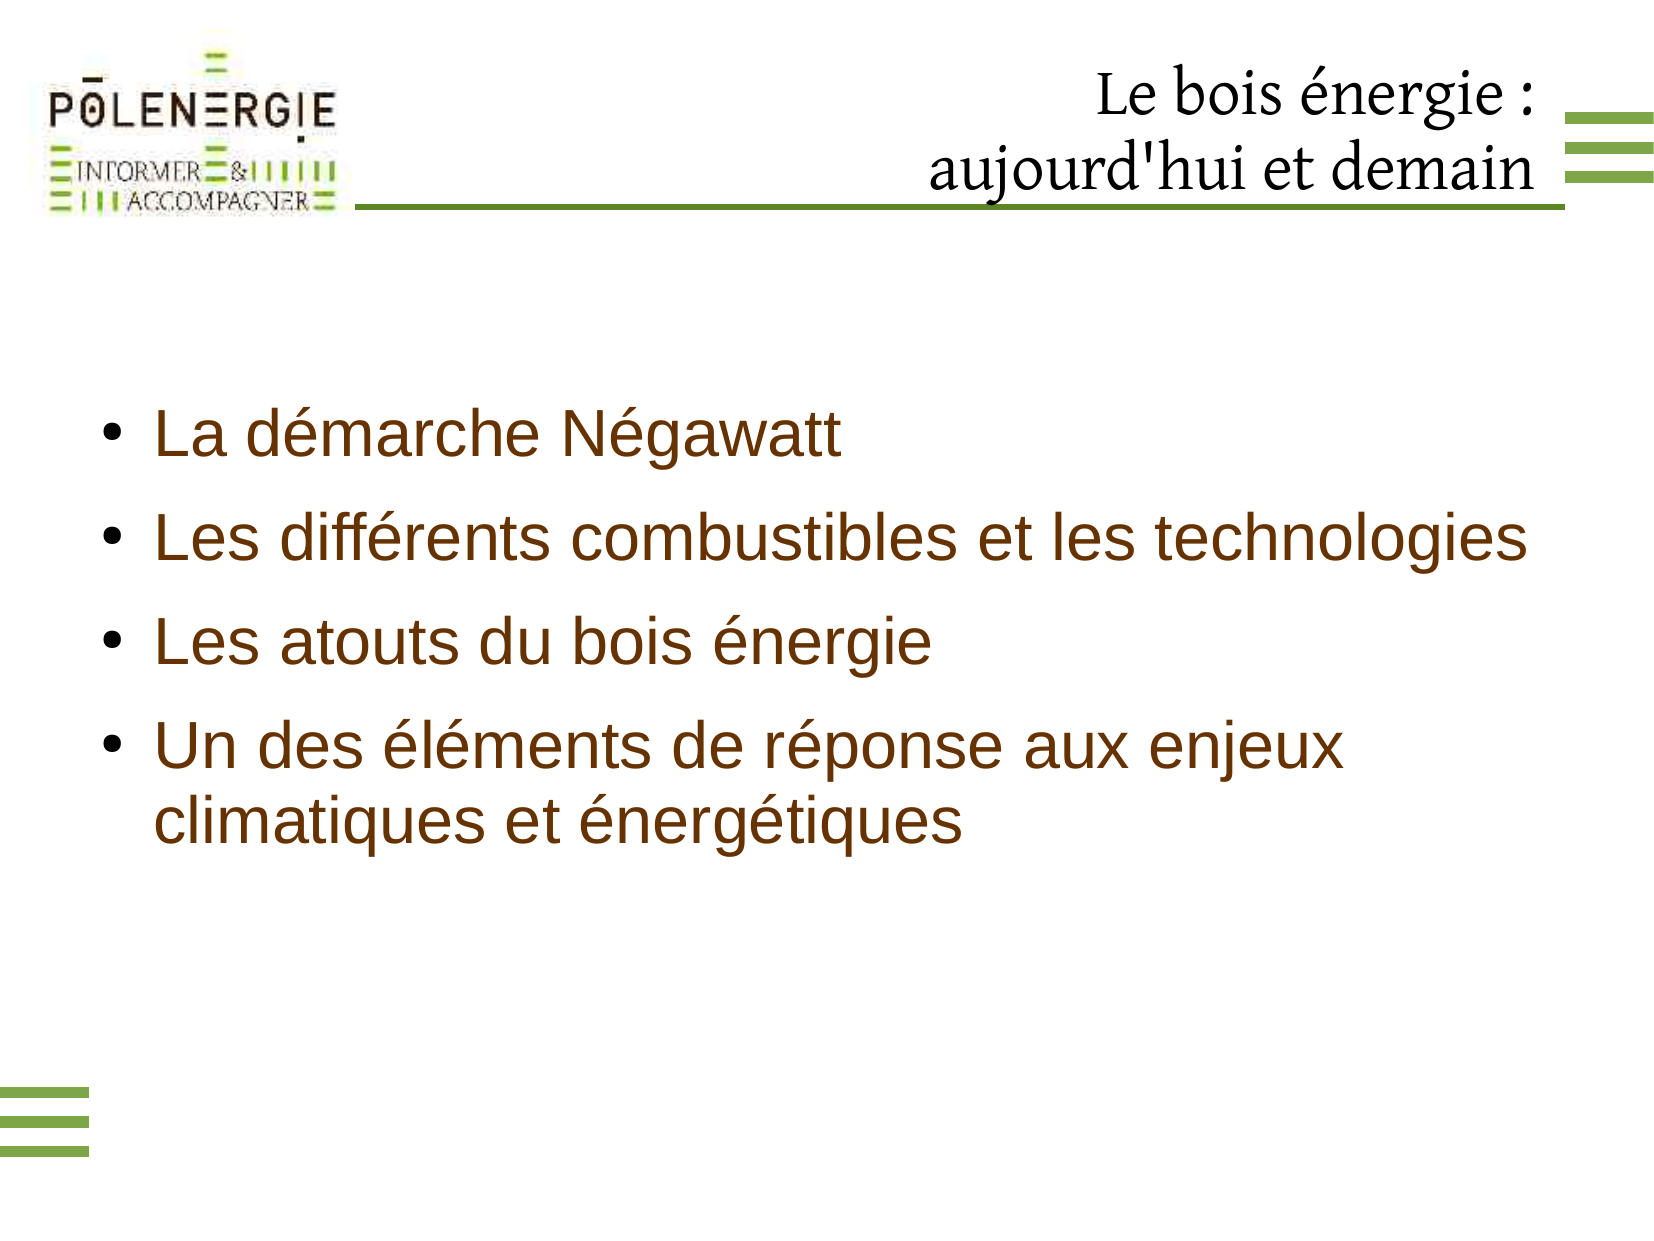

# Le bois énergie : aujourd'hui et demain
La démarche Négawatt
Les différents combustibles et les technologies
Les atouts du bois énergie
Un des éléments de réponse aux enjeux climatiques et énergétiques